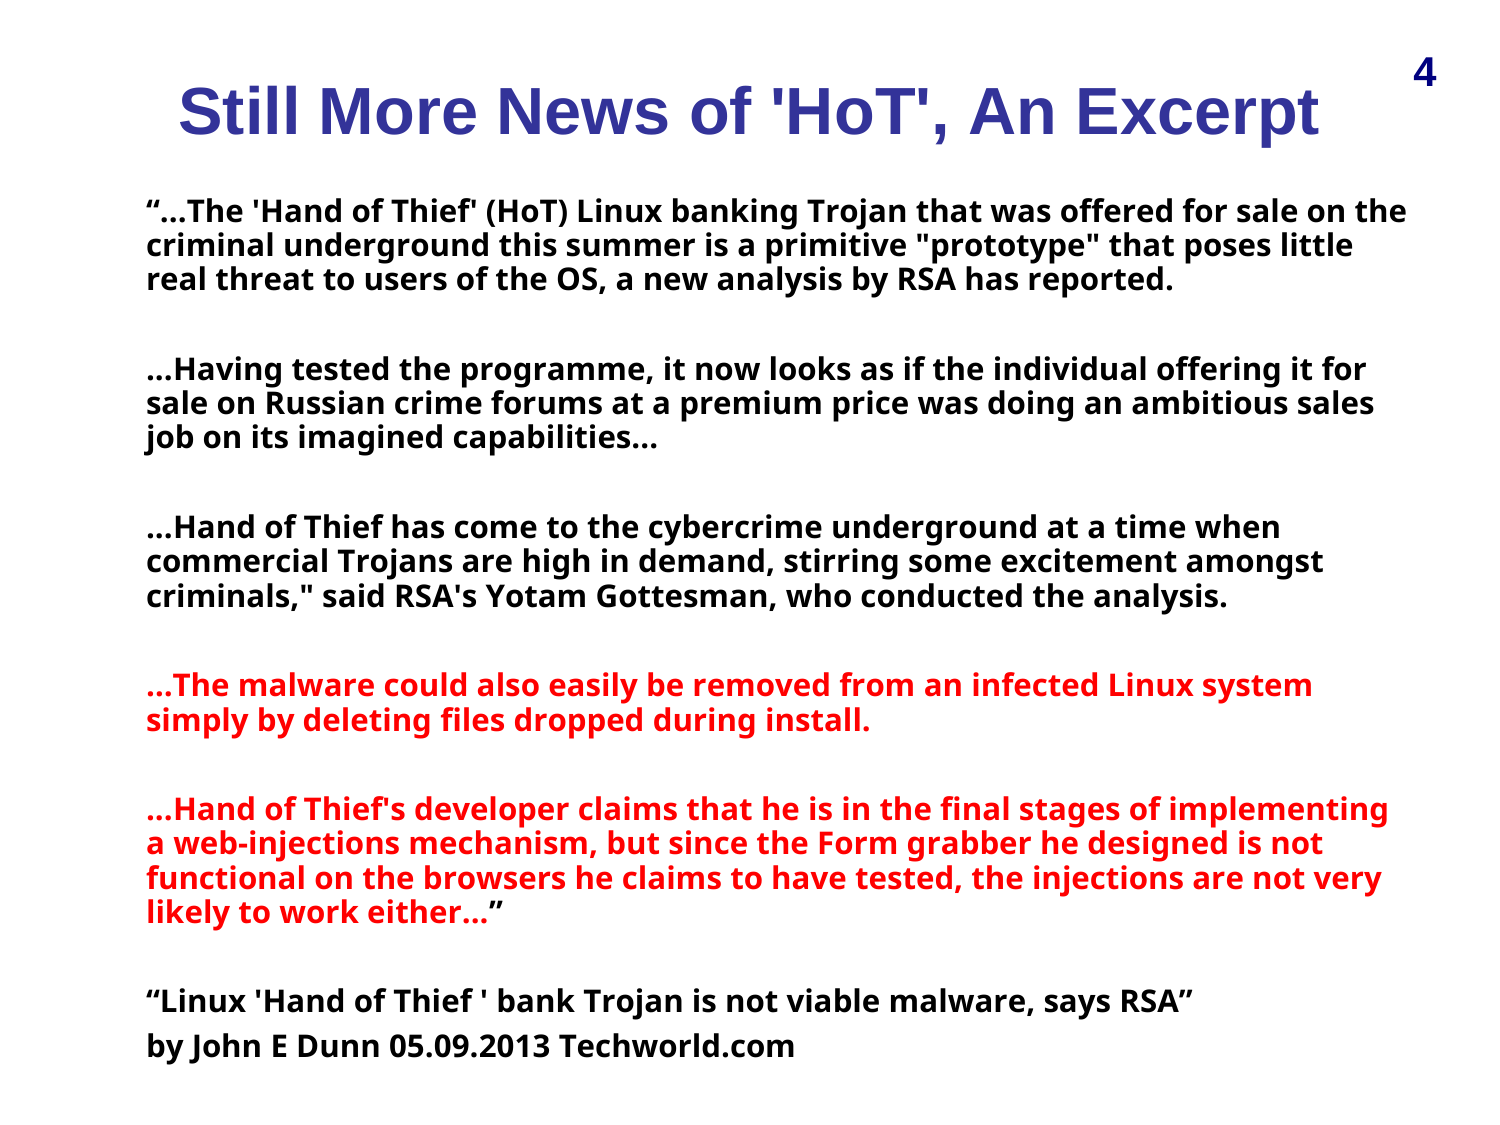

4
# Still More News of 'HoT', An Excerpt
“...The 'Hand of Thief' (HoT) Linux banking Trojan that was offered for sale on the criminal underground this summer is a primitive "prototype" that poses little real threat to users of the OS, a new analysis by RSA has reported.
...Having tested the programme, it now looks as if the individual offering it for sale on Russian crime forums at a premium price was doing an ambitious sales job on its imagined capabilities...
...Hand of Thief has come to the cybercrime underground at a time when commercial Trojans are high in demand, stirring some excitement amongst criminals," said RSA's Yotam Gottesman, who conducted the analysis.
…The malware could also easily be removed from an infected Linux system simply by deleting files dropped during install.
...Hand of Thief's developer claims that he is in the final stages of implementing a web-injections mechanism, but since the Form grabber he designed is not functional on the browsers he claims to have tested, the injections are not very likely to work either...”
“Linux 'Hand of Thief ' bank Trojan is not viable malware, says RSA”
by John E Dunn 05.09.2013 Techworld.com